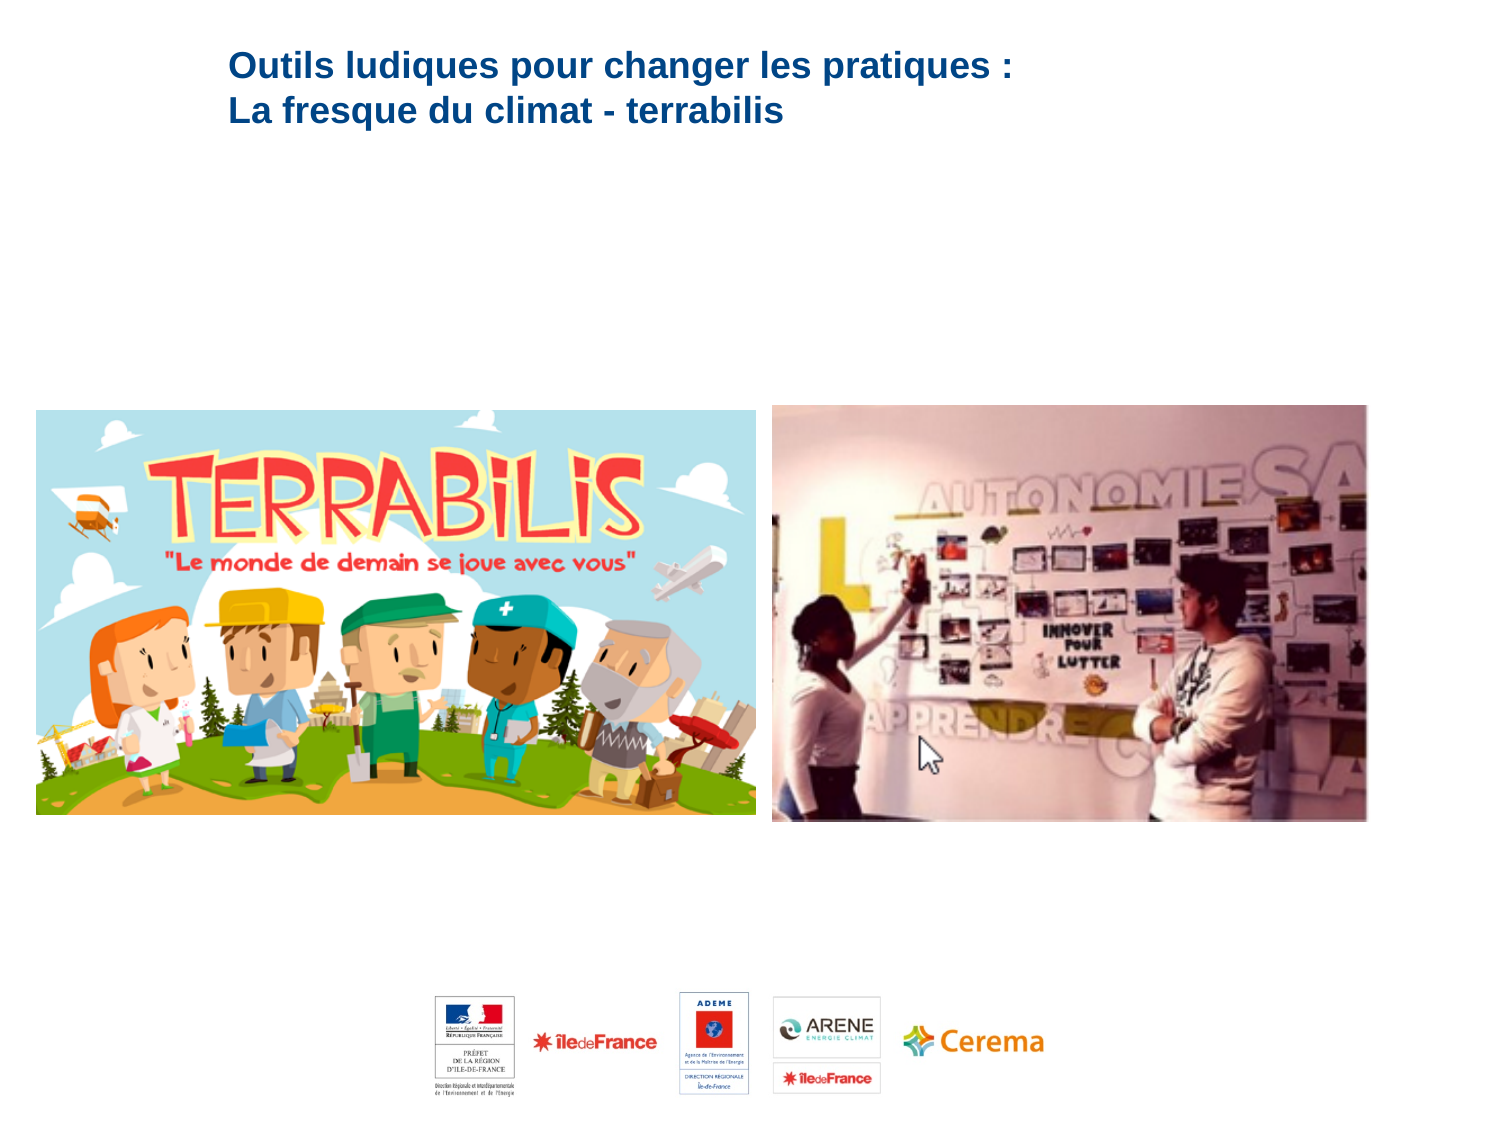

Outils ludiques pour changer les pratiques :
La fresque du climat - terrabilis